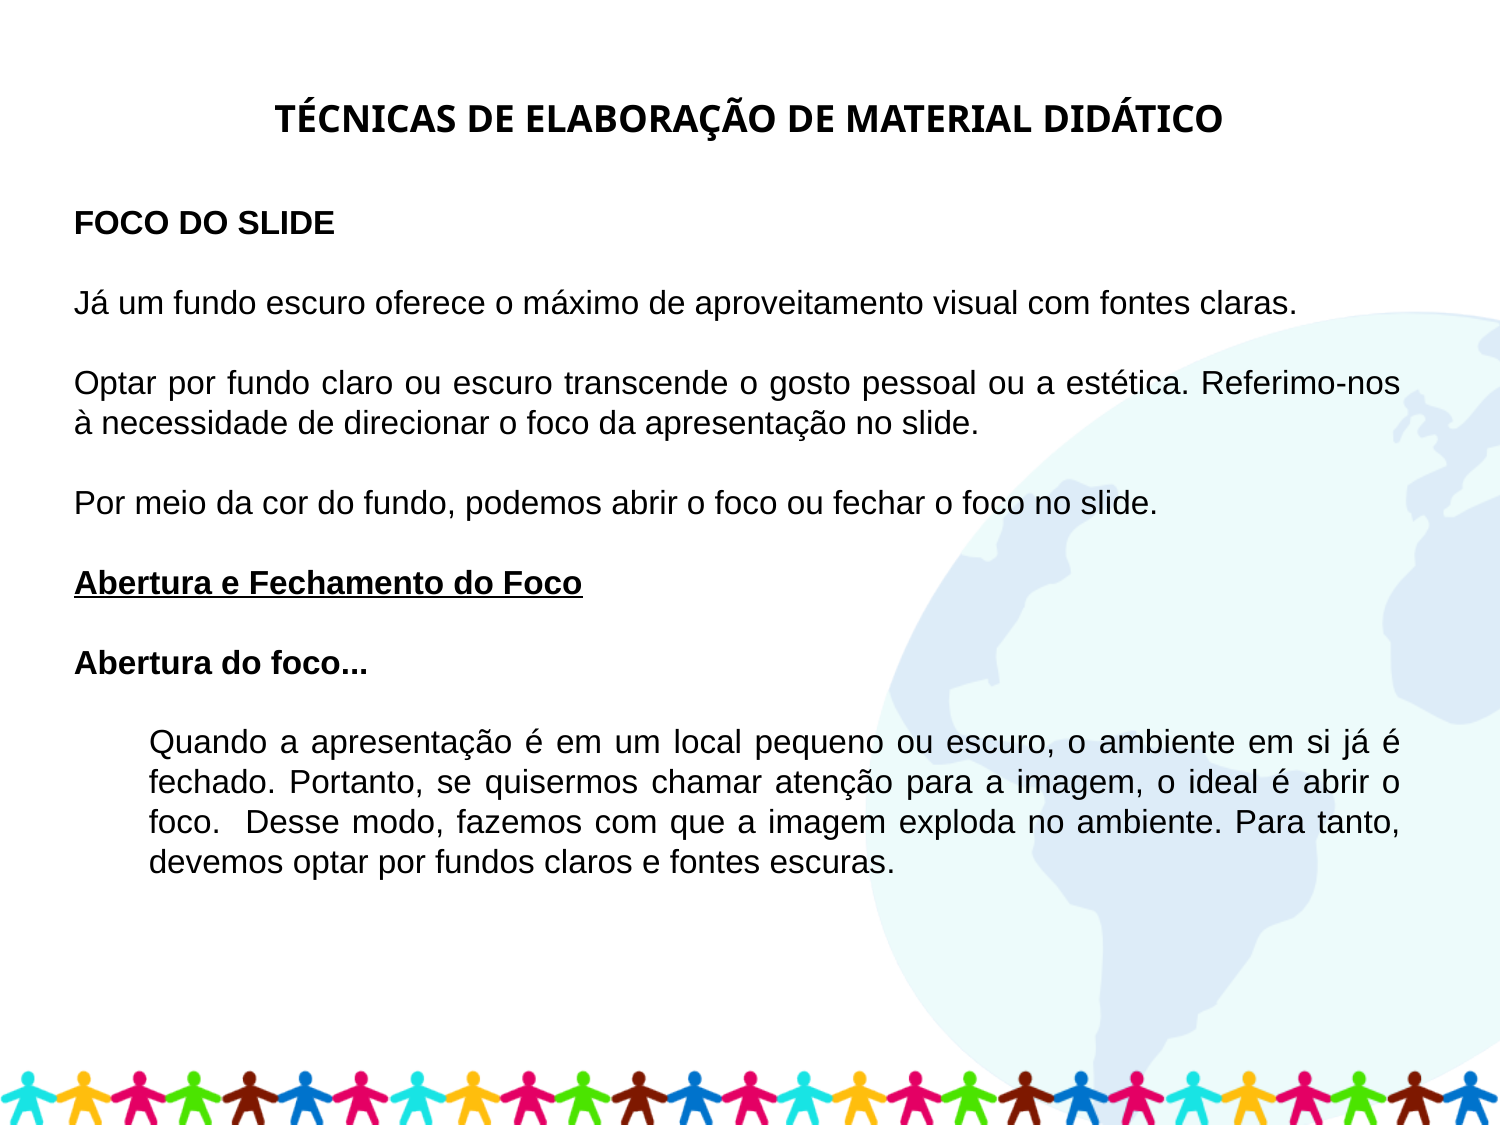

# TÉCNICAS DE ELABORAÇÃO DE MATERIAL DIDÁTICO
FOCO DO SLIDE
Já um fundo escuro oferece o máximo de aproveitamento visual com fontes claras.
Optar por fundo claro ou escuro transcende o gosto pessoal ou a estética. Referimo-nos à necessidade de direcionar o foco da apresentação no slide.
Por meio da cor do fundo, podemos abrir o foco ou fechar o foco no slide.
Abertura e Fechamento do Foco
Abertura do foco...
 Quando a apresentação é em um local pequeno ou escuro, o ambiente em si já é fechado. Portanto, se quisermos chamar atenção para a imagem, o ideal é abrir o foco. Desse modo, fazemos com que a imagem exploda no ambiente. Para tanto, devemos optar por fundos claros e fontes escuras.